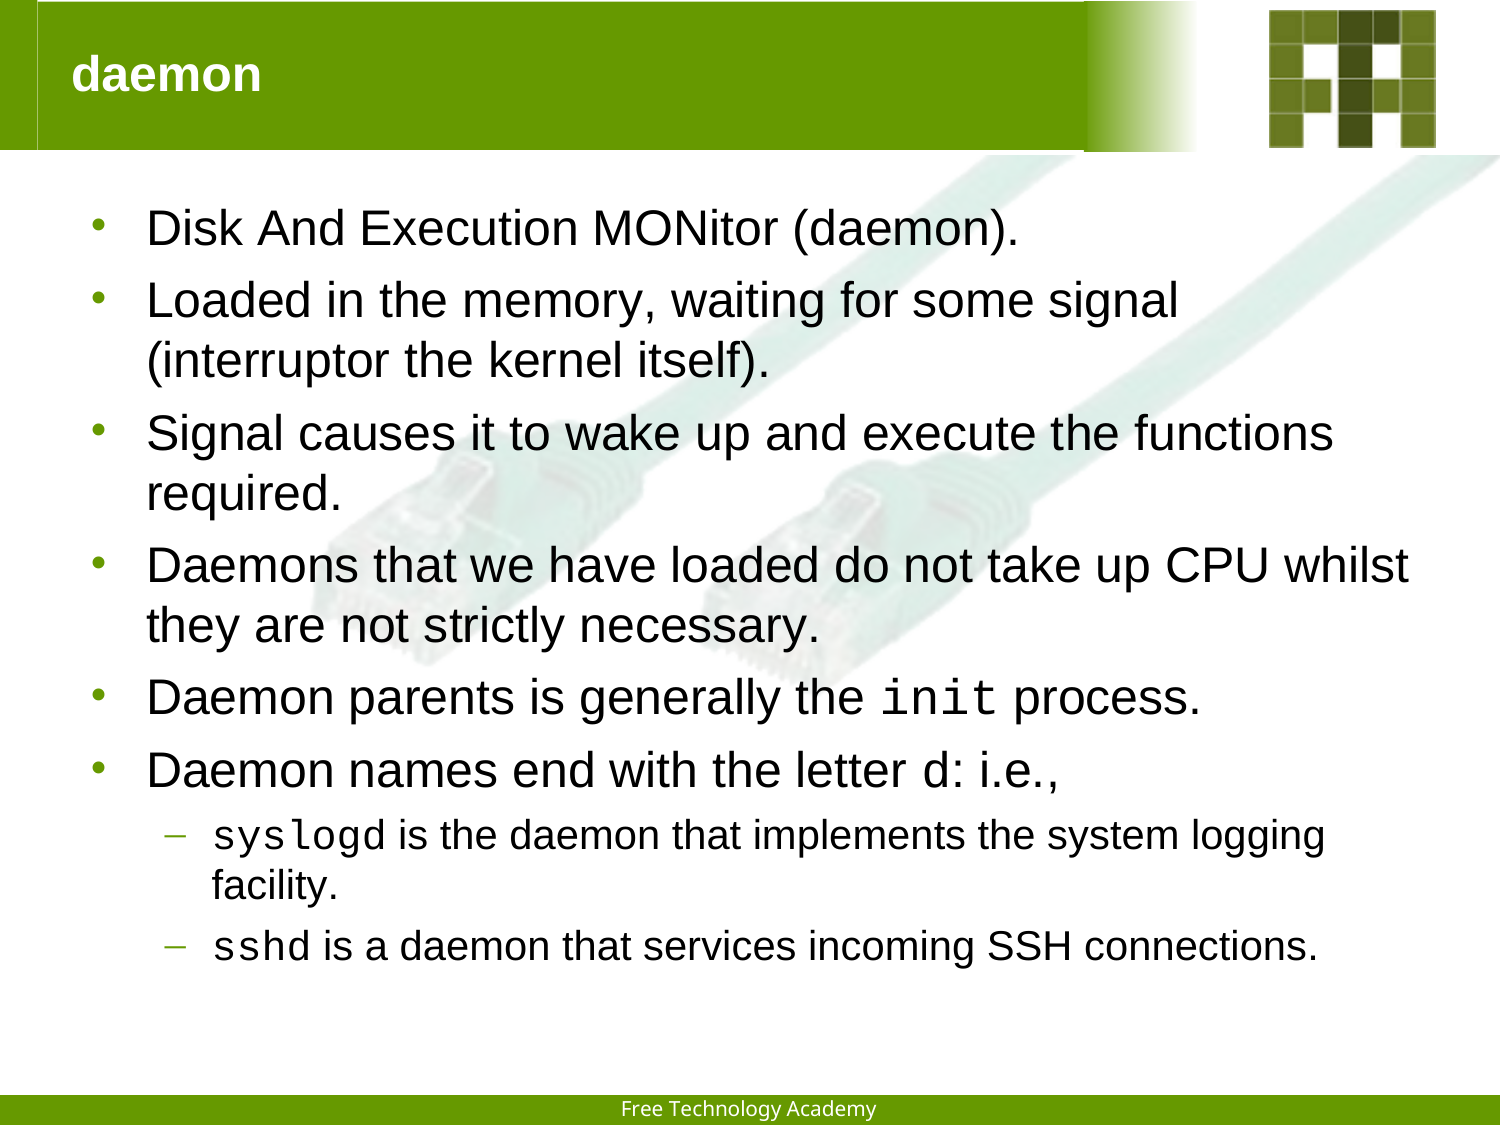

# daemon
Disk And Execution MONitor (daemon).
Loaded in the memory, waiting for some signal (interruptor the kernel itself).
Signal causes it to wake up and execute the functions required.
Daemons that we have loaded do not take up CPU whilst they are not strictly necessary.
Daemon parents is generally the init process.
Daemon names end with the letter d: i.e.,
syslogd is the daemon that implements the system logging facility.
sshd is a daemon that services incoming SSH connections.